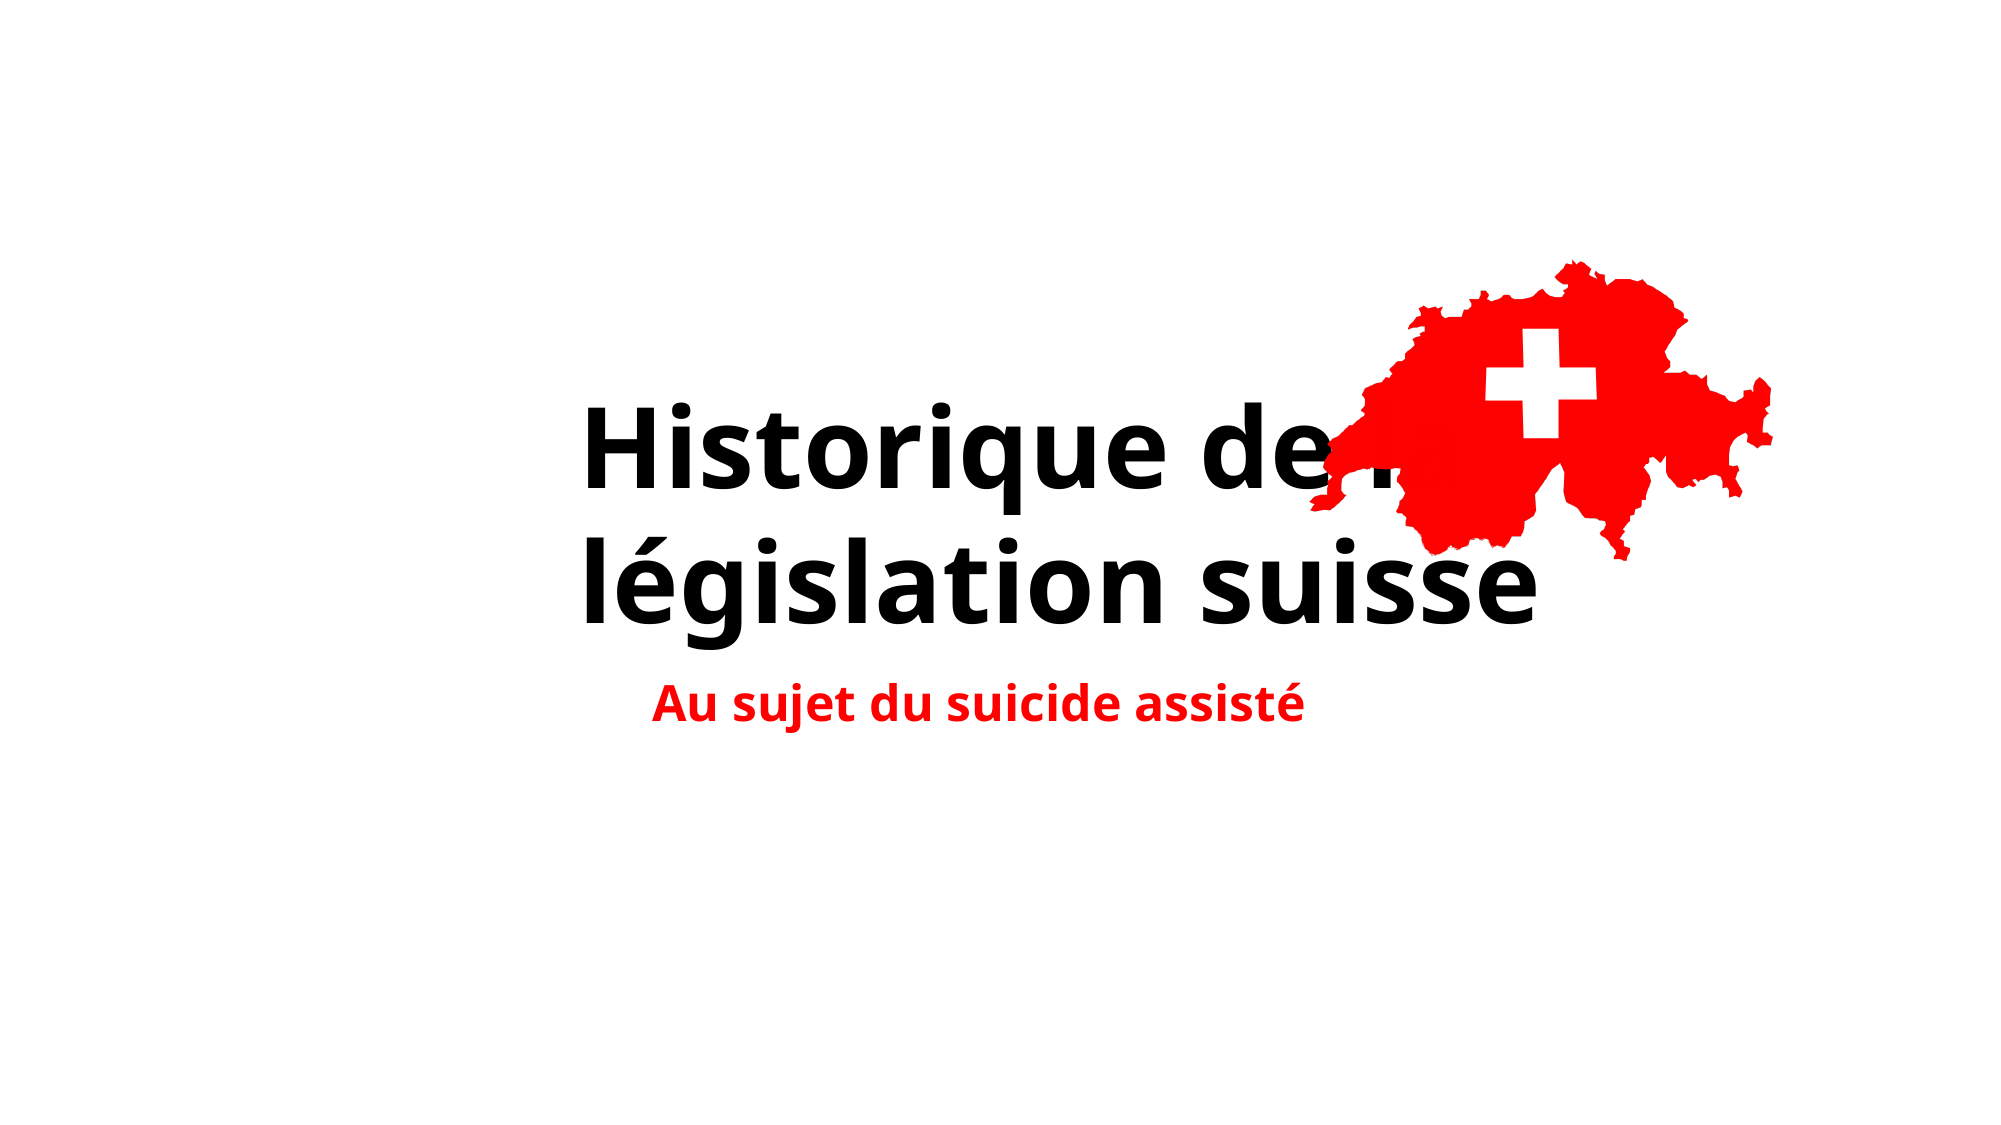

Historique de la législation suisse
Au sujet du suicide assisté